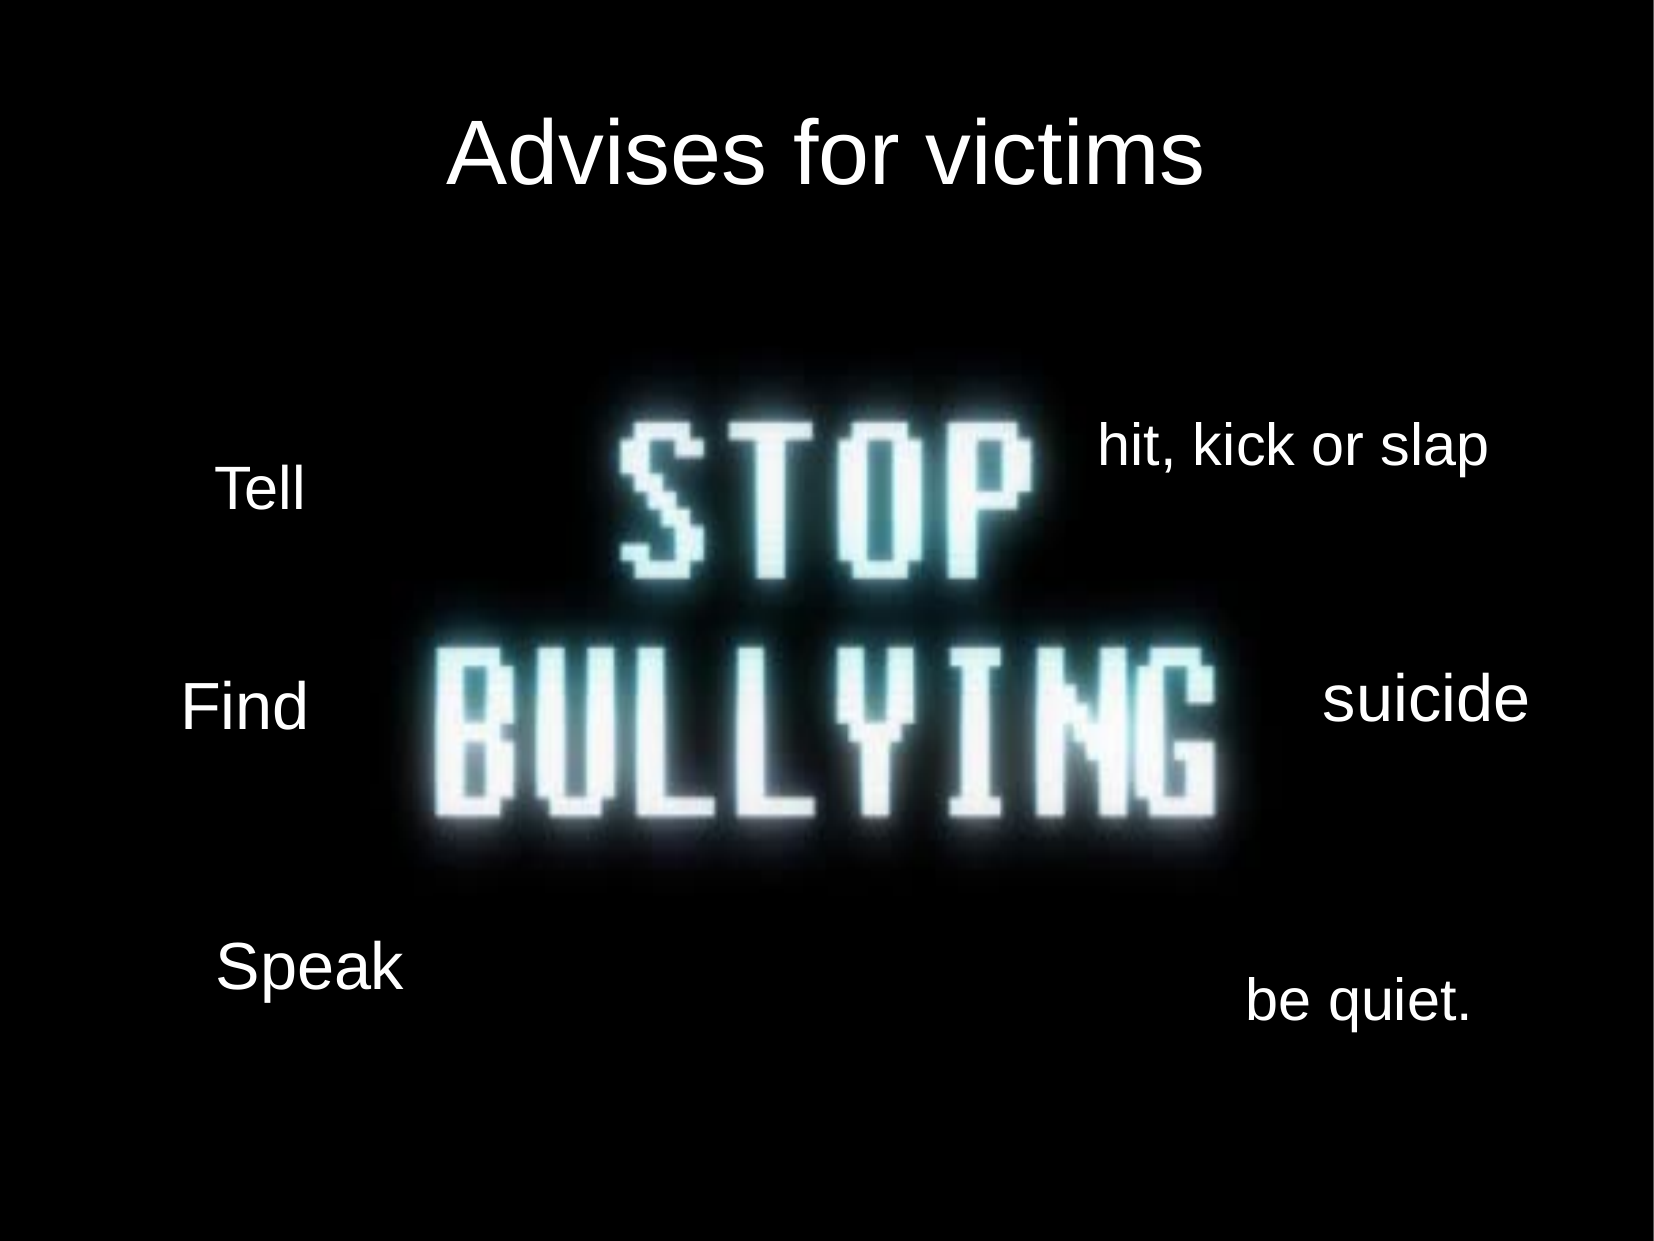

# Advises for victims
 hit, kick or slap
 be quiet.
 Tell
Find
suicide
Speak